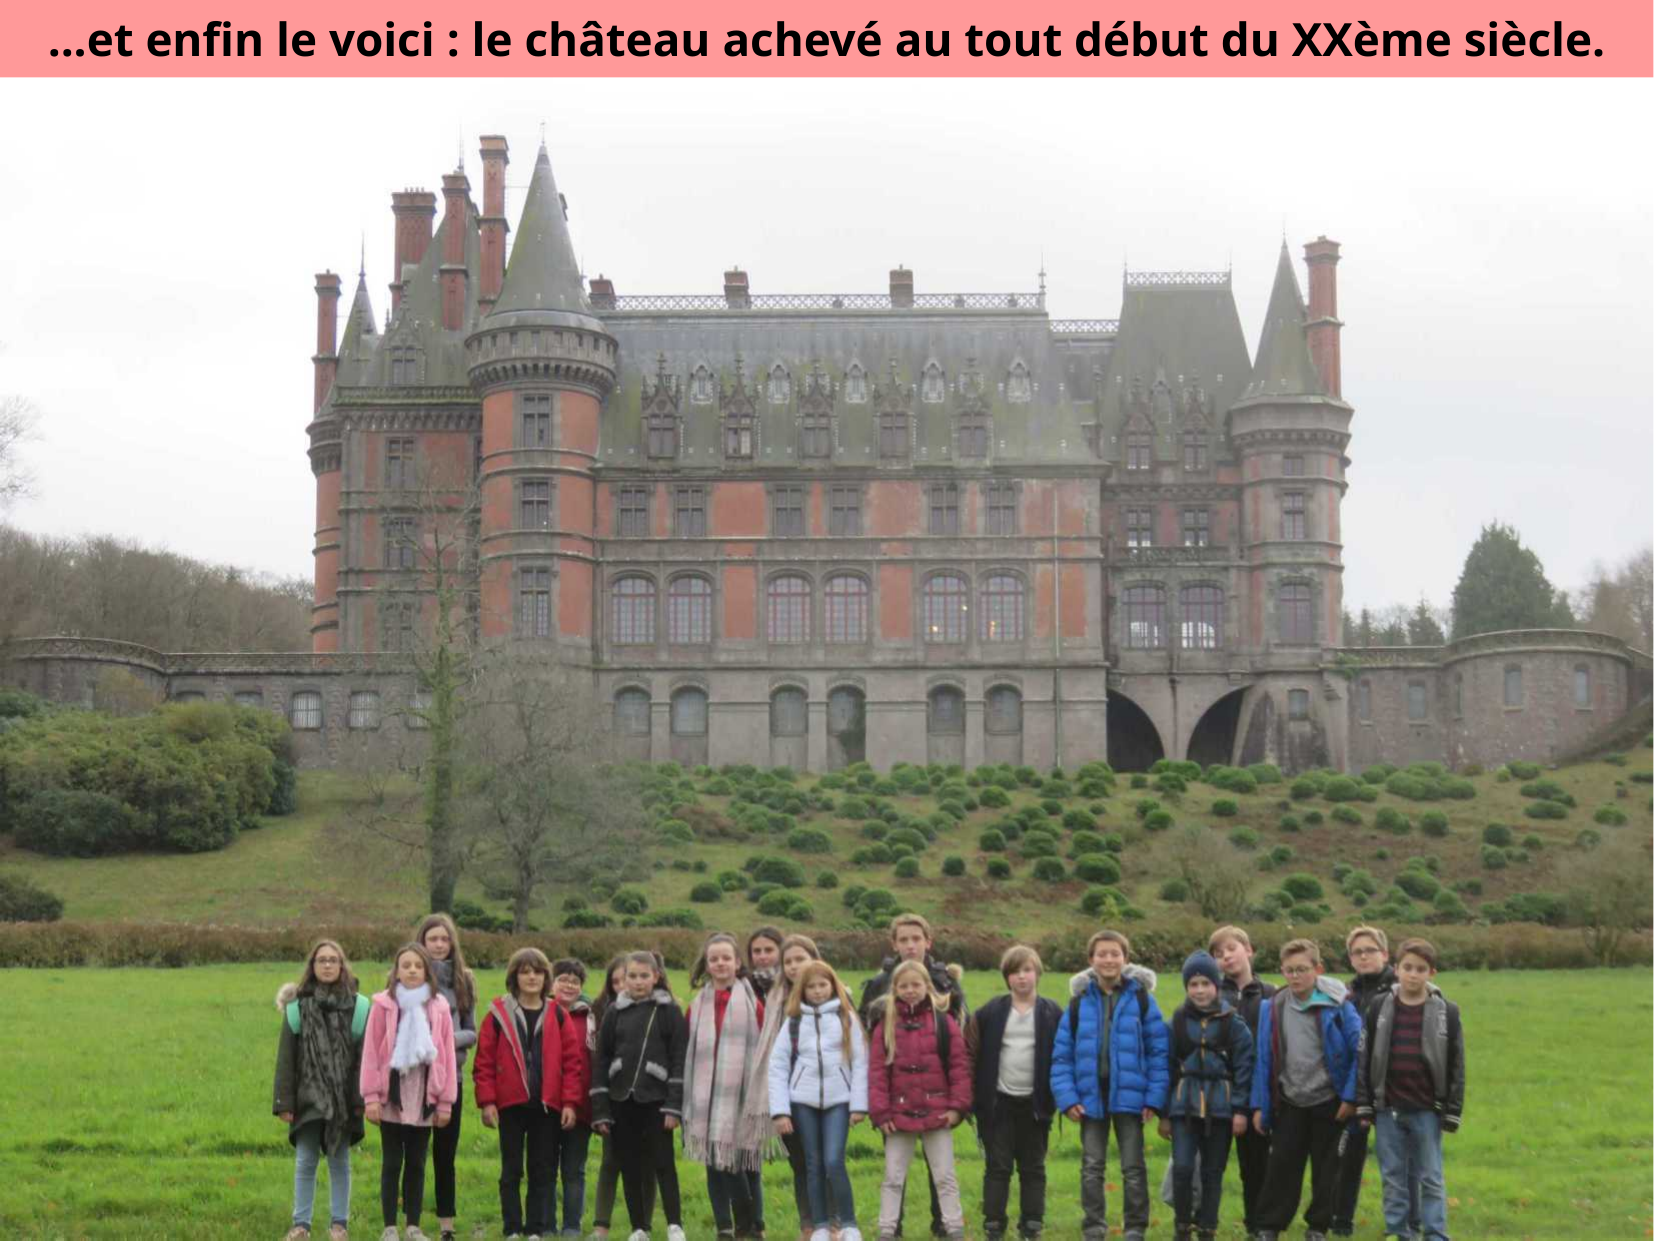

...et enfin le voici : le château achevé au tout début du XXème siècle.